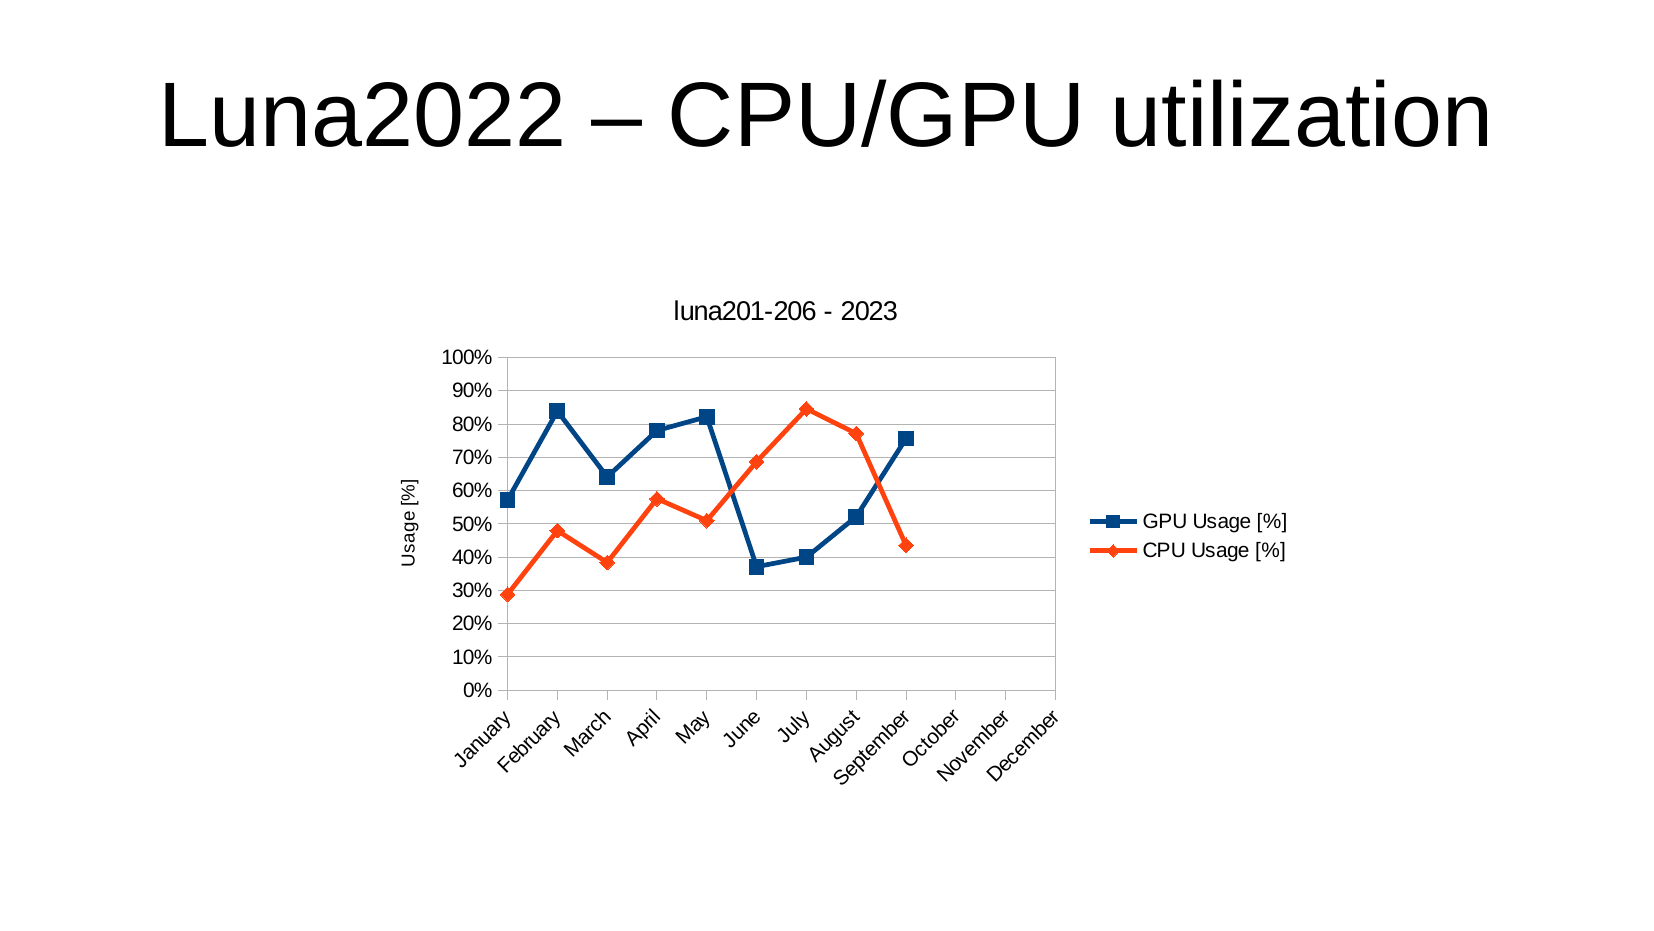

# Luna2022 – CPU/GPU utilization
### Chart: luna201-206 - 2023
| Category | GPU Usage [%] | CPU Usage [%] |
|---|---|---|
| January | 0.5718 | 0.288036934363799 |
| February | 0.8388 | 0.479728577628968 |
| March | 0.6409 | 0.383719058019713 |
| April | 0.7805 | 0.575531684027778 |
| May | 0.8217 | 0.509614490327381 |
| June | 0.3711 | 0.686946614583333 |
| July | 0.3998 | 0.845461609543011 |
| August | 0.5213 | 0.771396869399642 |
| September | 0.7562 | 0.435145399305556 |
| October | None | None |
| November | None | None |
| December | None | None |